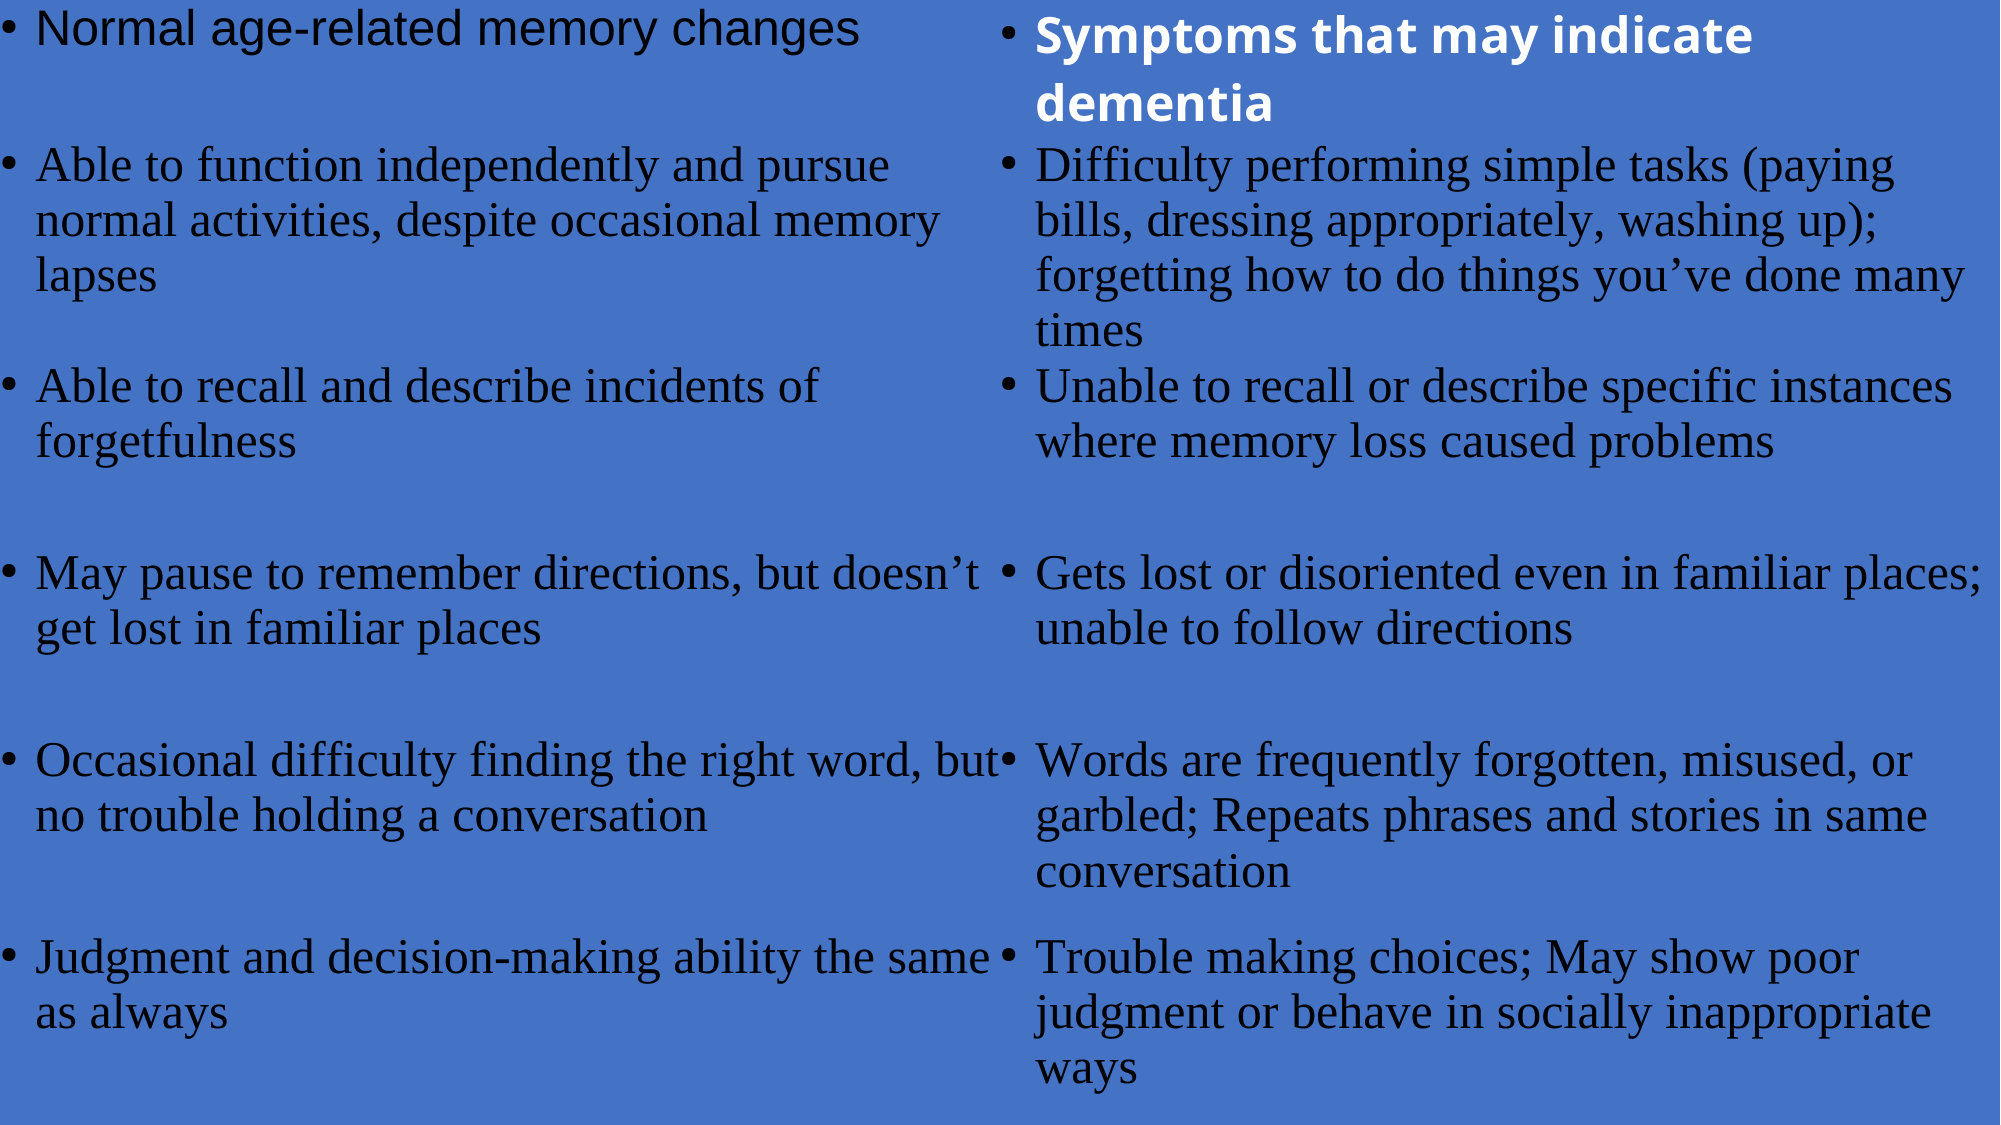

| Normal age-related memory changes | Symptoms that may indicate dementia |
| --- | --- |
| Able to function independently and pursue normal activities, despite occasional memory lapses | Difficulty performing simple tasks (paying bills, dressing appropriately, washing up); forgetting how to do things you’ve done many times |
| Able to recall and describe incidents of forgetfulness | Unable to recall or describe specific instances where memory loss caused problems |
| May pause to remember directions, but doesn’t get lost in familiar places | Gets lost or disoriented even in familiar places; unable to follow directions |
| Occasional difficulty finding the right word, but no trouble holding a conversation | Words are frequently forgotten, misused, or garbled; Repeats phrases and stories in same conversation |
| Judgment and decision-making ability the same as always | Trouble making choices; May show poor judgment or behave in socially inappropriate ways |